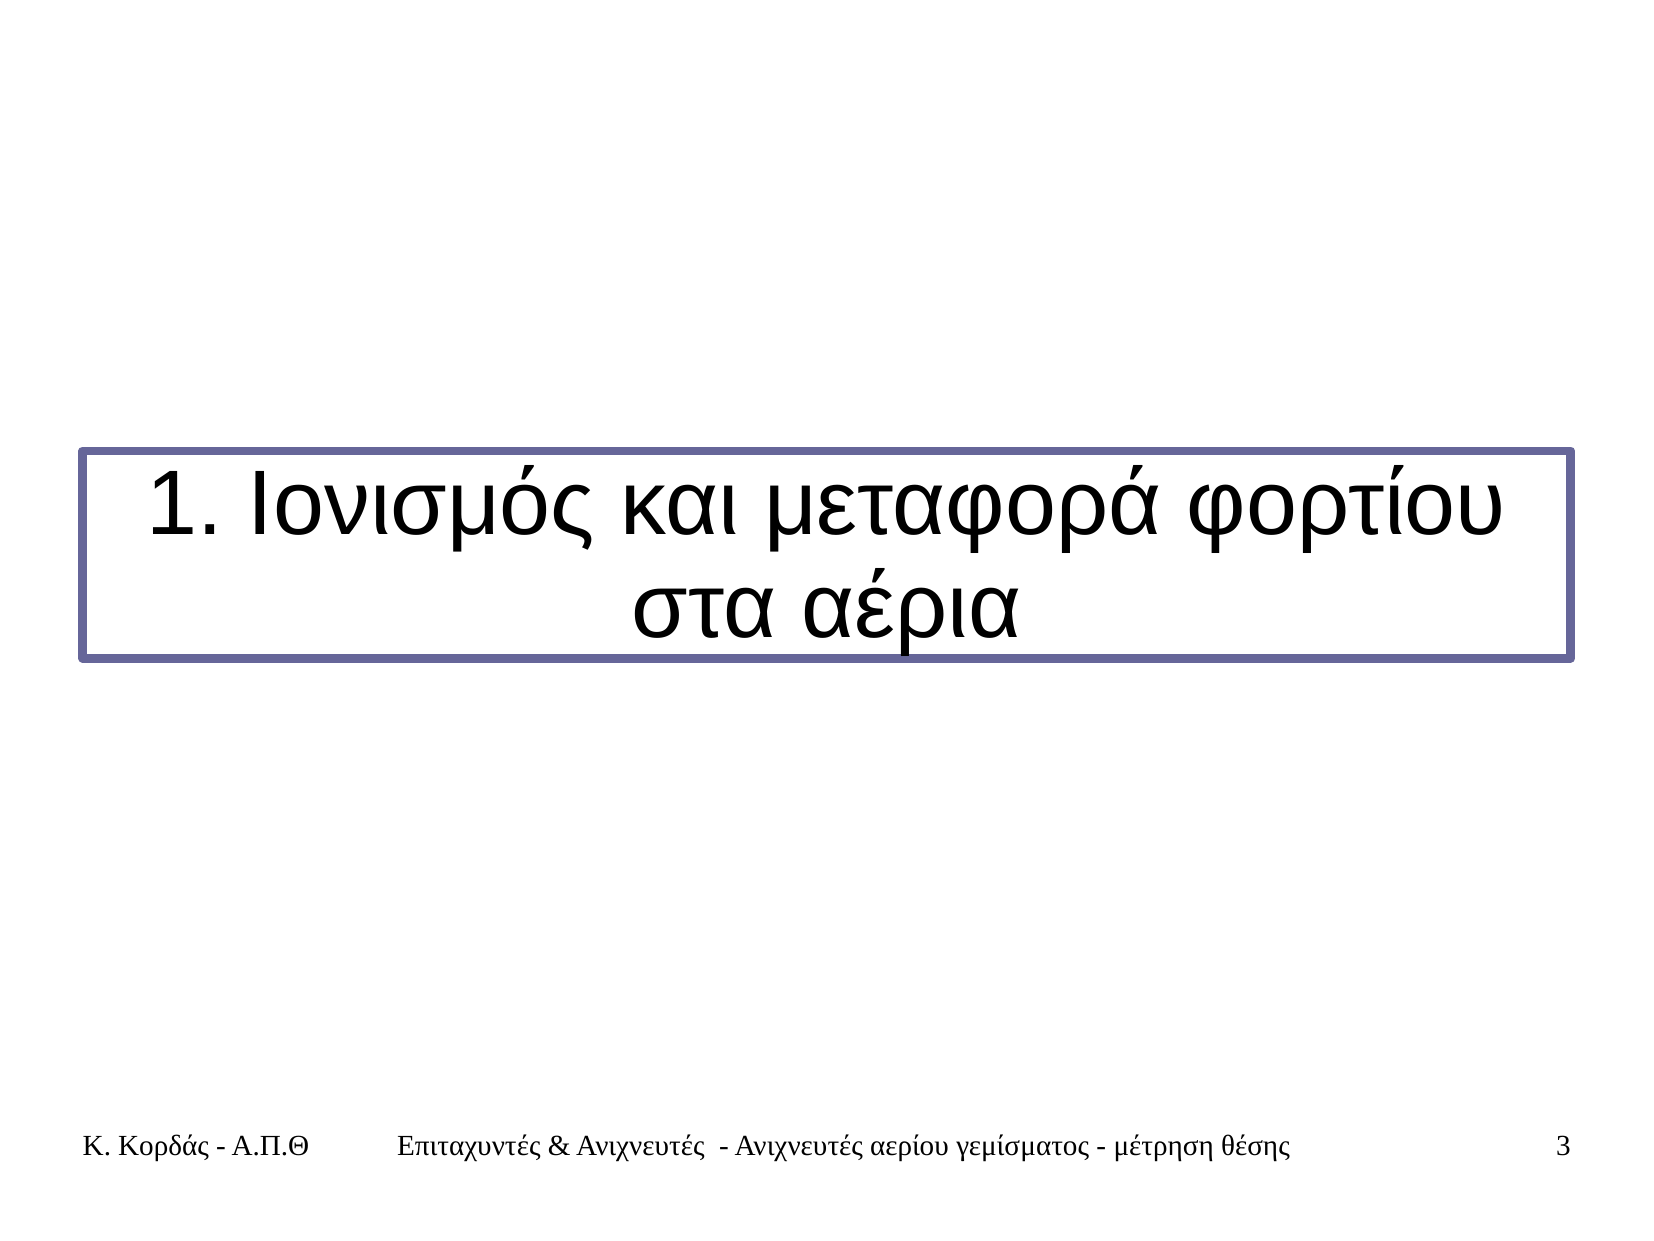

# 1. Ιονισμός και μεταφορά φορτίου στα αέρια
Κ. Κορδάς - Α.Π.Θ
Επιταχυντές & Ανιχνευτές - Ανιχνευτές αερίου γεμίσματος - μέτρηση θέσης
3